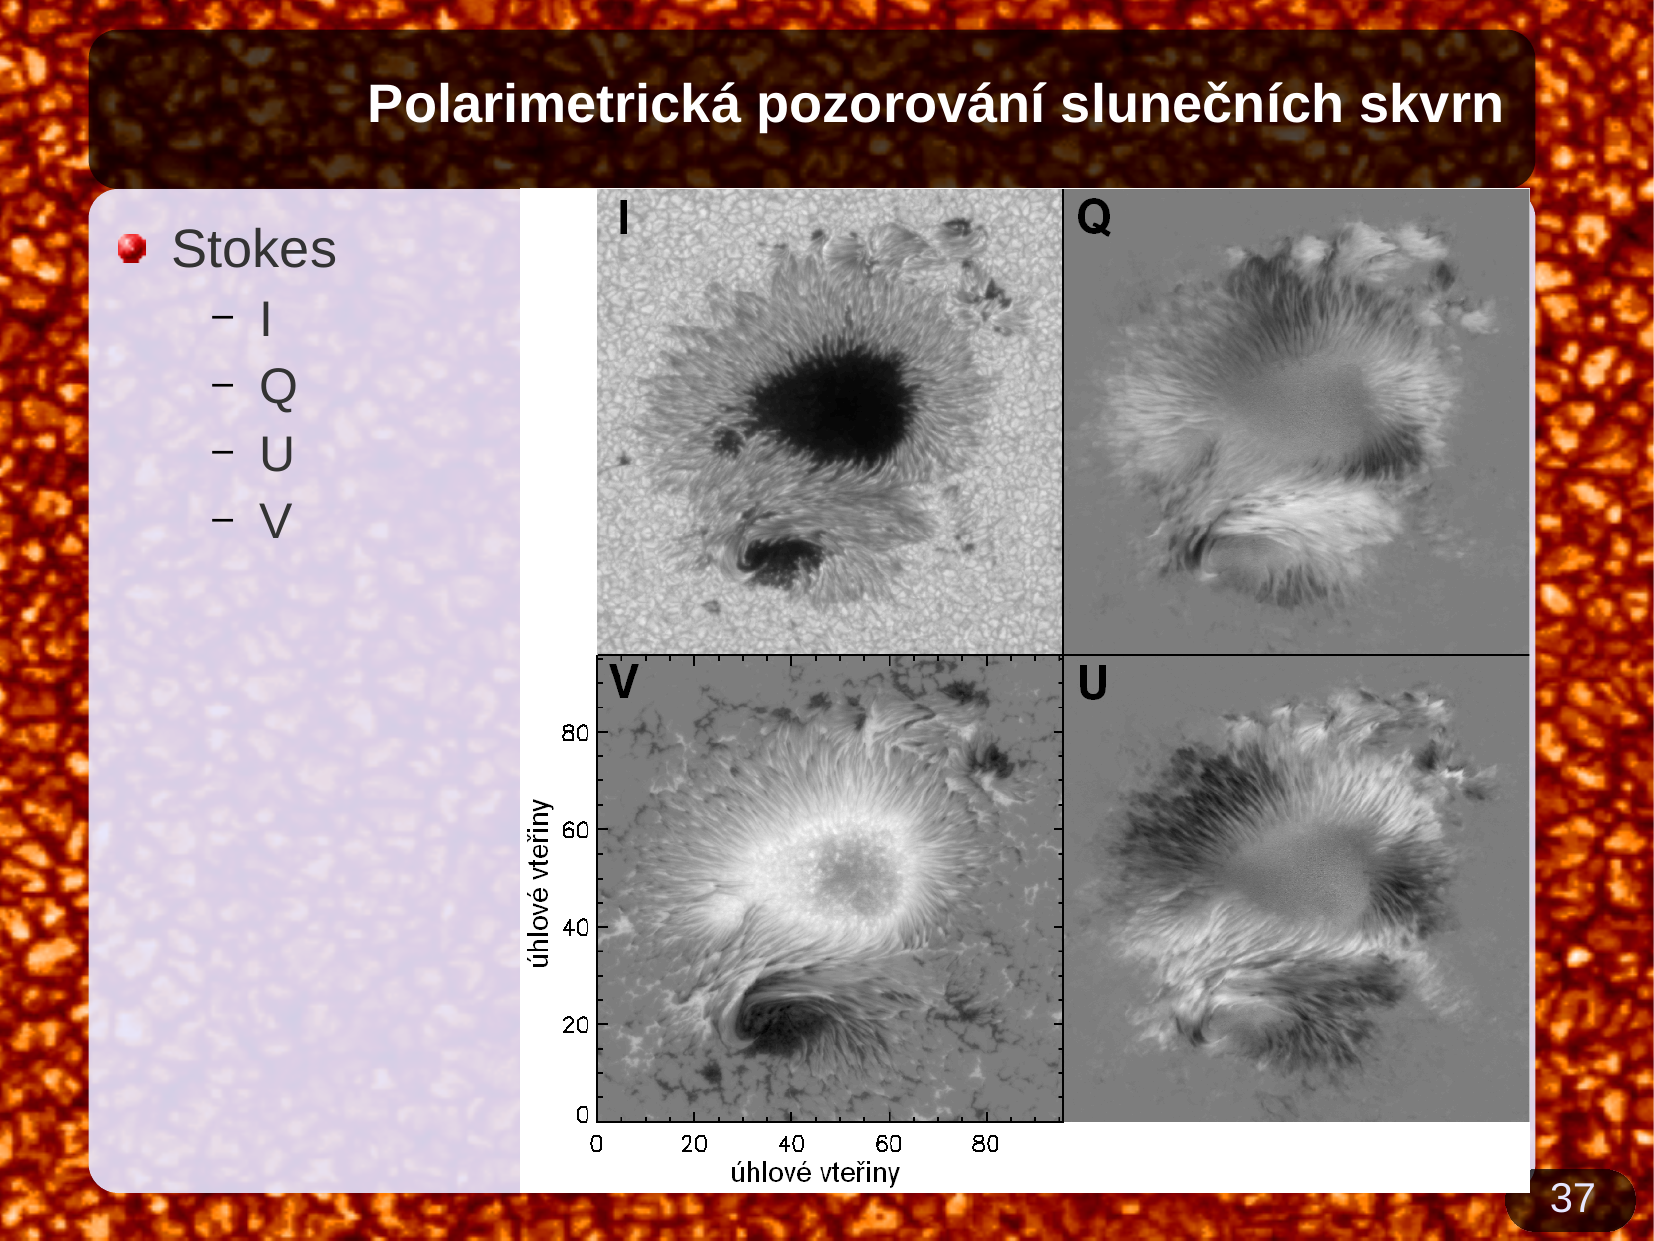

# Polarimetrická pozorování slunečních skvrn
Stokes
I
Q
U
V